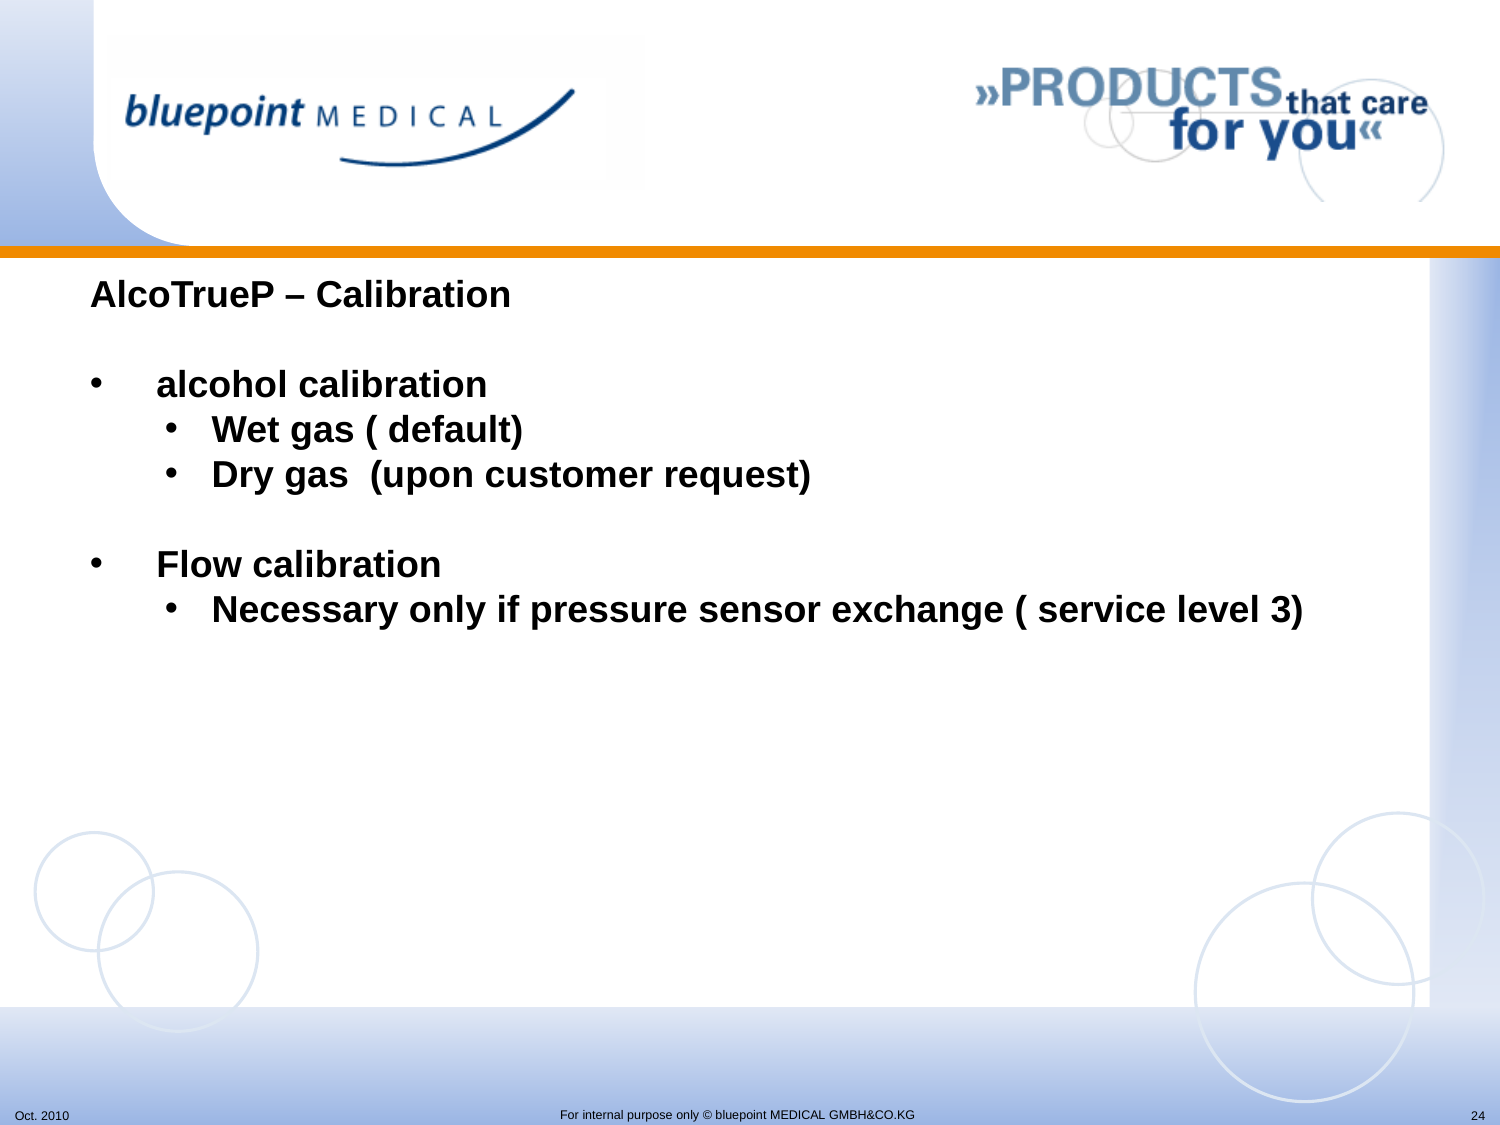

#
AlcoTrueP – Calibration
 alcohol calibration
Wet gas ( default)
Dry gas (upon customer request)
 Flow calibration
Necessary only if pressure sensor exchange ( service level 3)